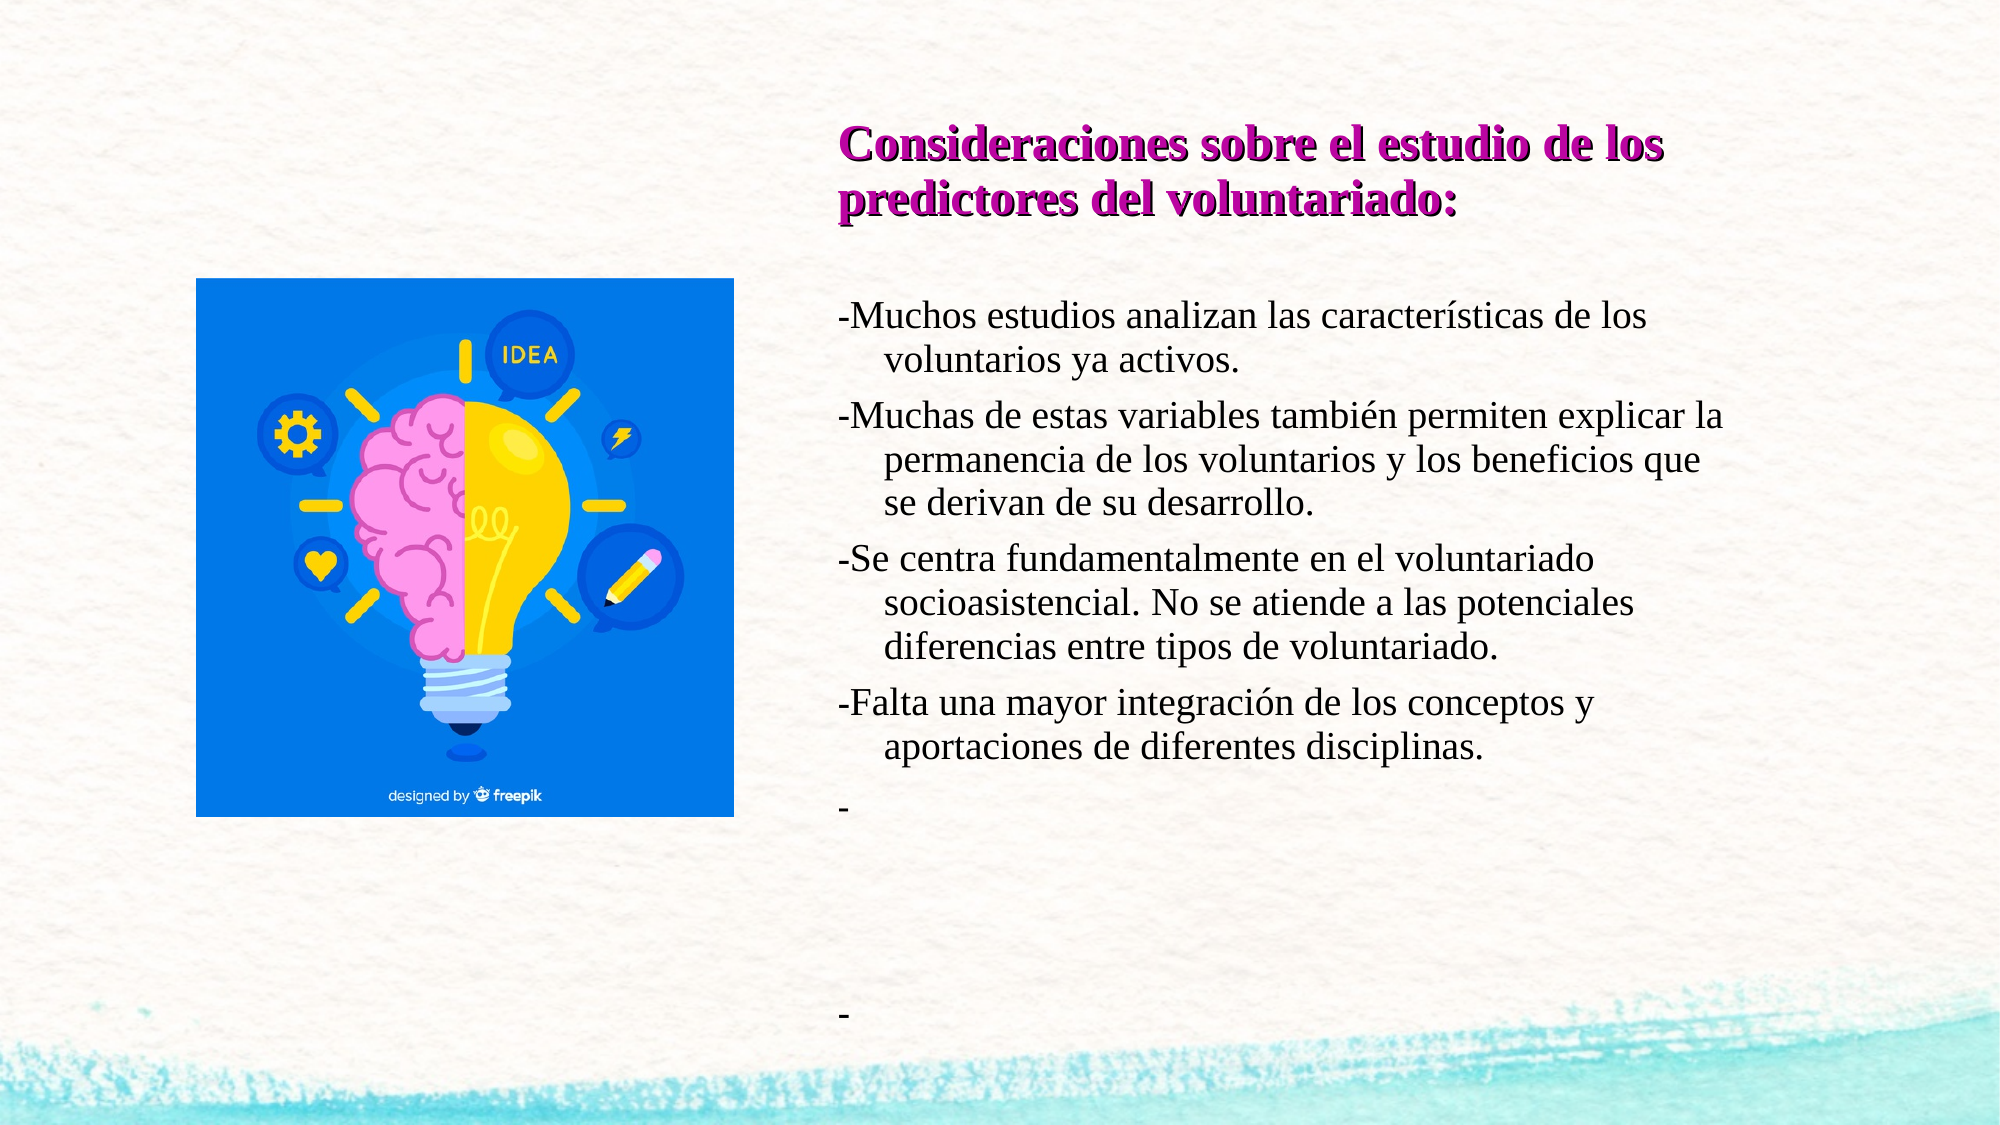

Consideraciones sobre el estudio de los predictores del voluntariado:
Muchos estudios analizan las características de los voluntarios ya activos.
Muchas de estas variables también permiten explicar la permanencia de los voluntarios y los beneficios que se derivan de su desarrollo.
Se centra fundamentalmente en el voluntariado socioasistencial. No se atiende a las potenciales diferencias entre tipos de voluntariado.
Falta una mayor integración de los conceptos y aportaciones de diferentes disciplinas.